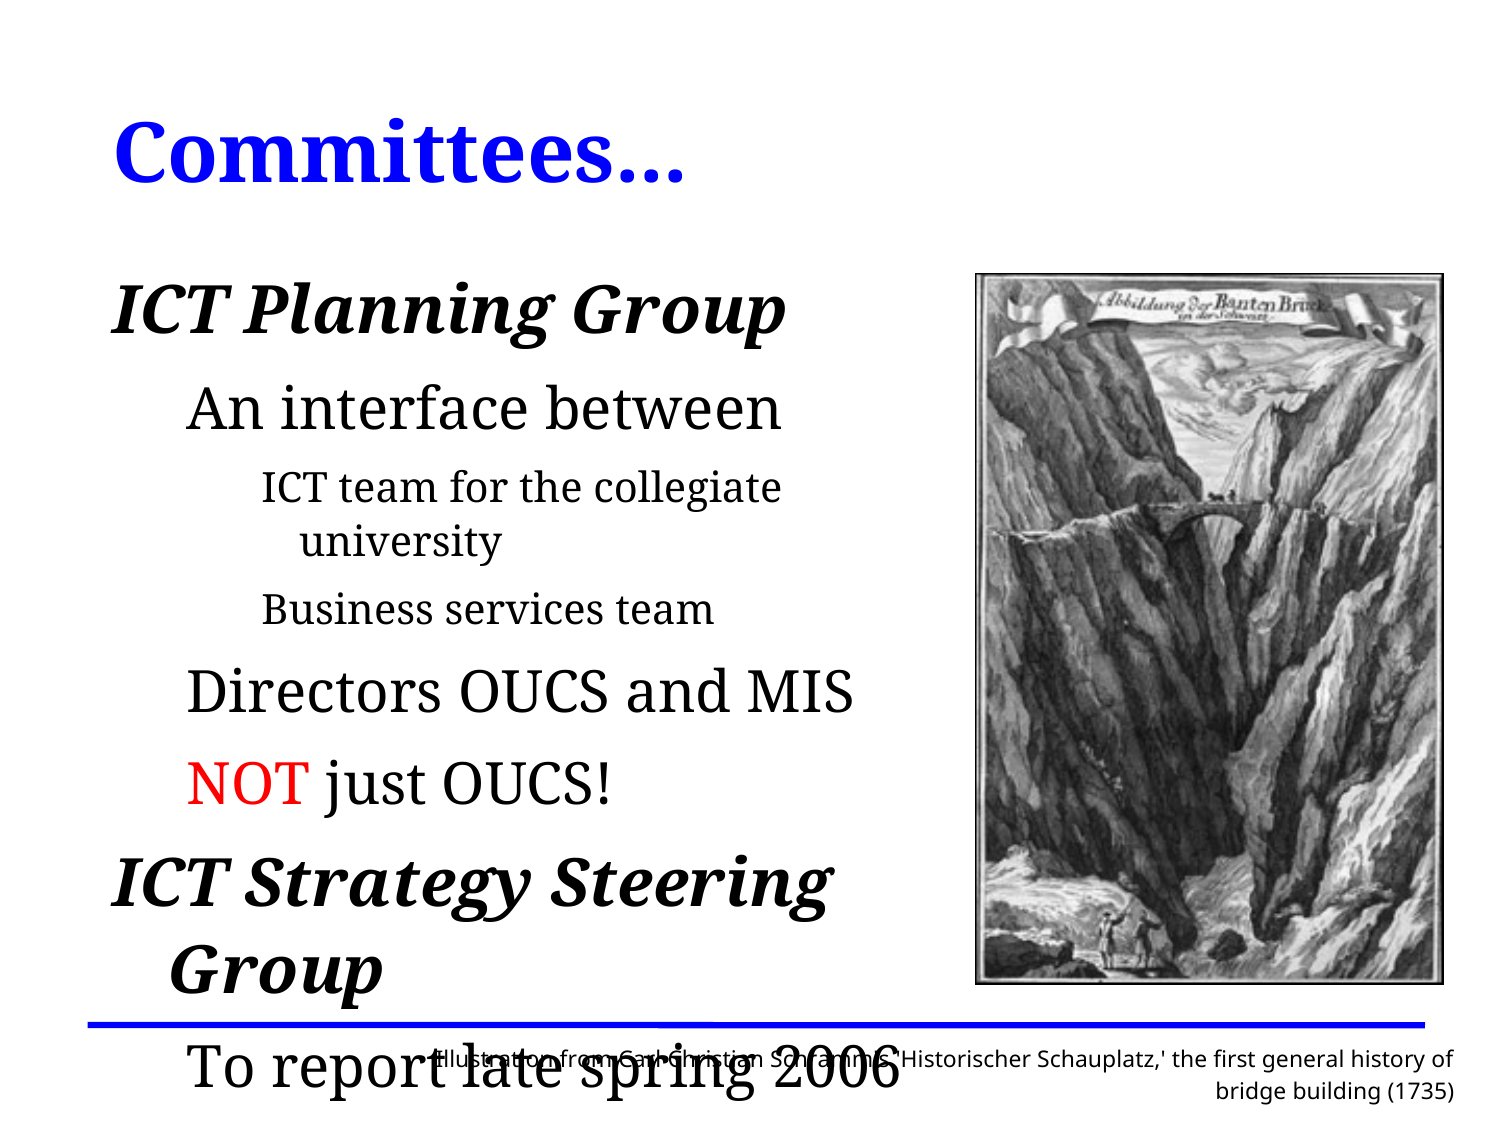

# Committees...
ICT Planning Group
An interface between
ICT team for the collegiate university
Business services team
Directors OUCS and MIS
NOT just OUCS!
ICT Strategy Steering Group
To report late spring 2006
First met last week
Illustration from Carl Christian Schramm's 'Historischer Schauplatz,' the first general history of bridge building (1735)